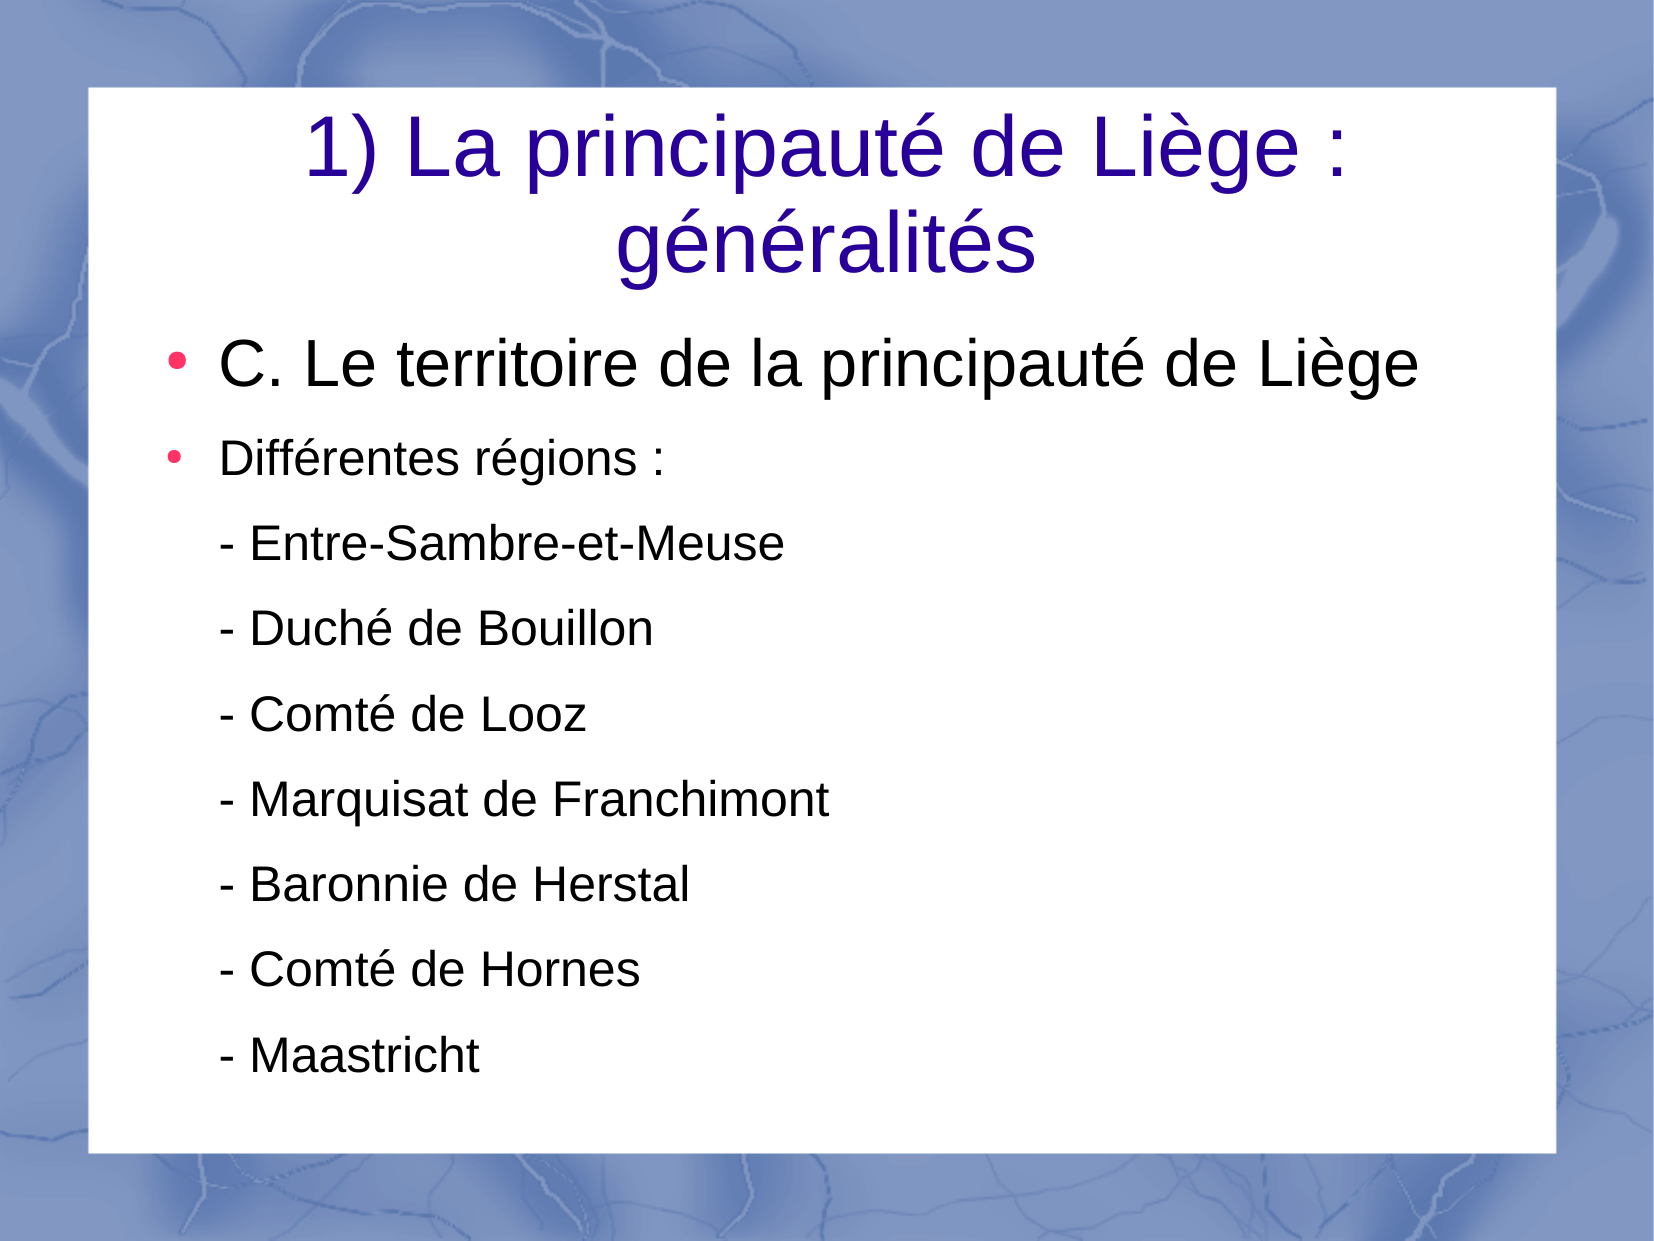

# 1) La principauté de Liège : généralités
C. Le territoire de la principauté de Liège
Différentes régions :
- Entre-Sambre-et-Meuse
- Duché de Bouillon
- Comté de Looz
- Marquisat de Franchimont
- Baronnie de Herstal
- Comté de Hornes
- Maastricht